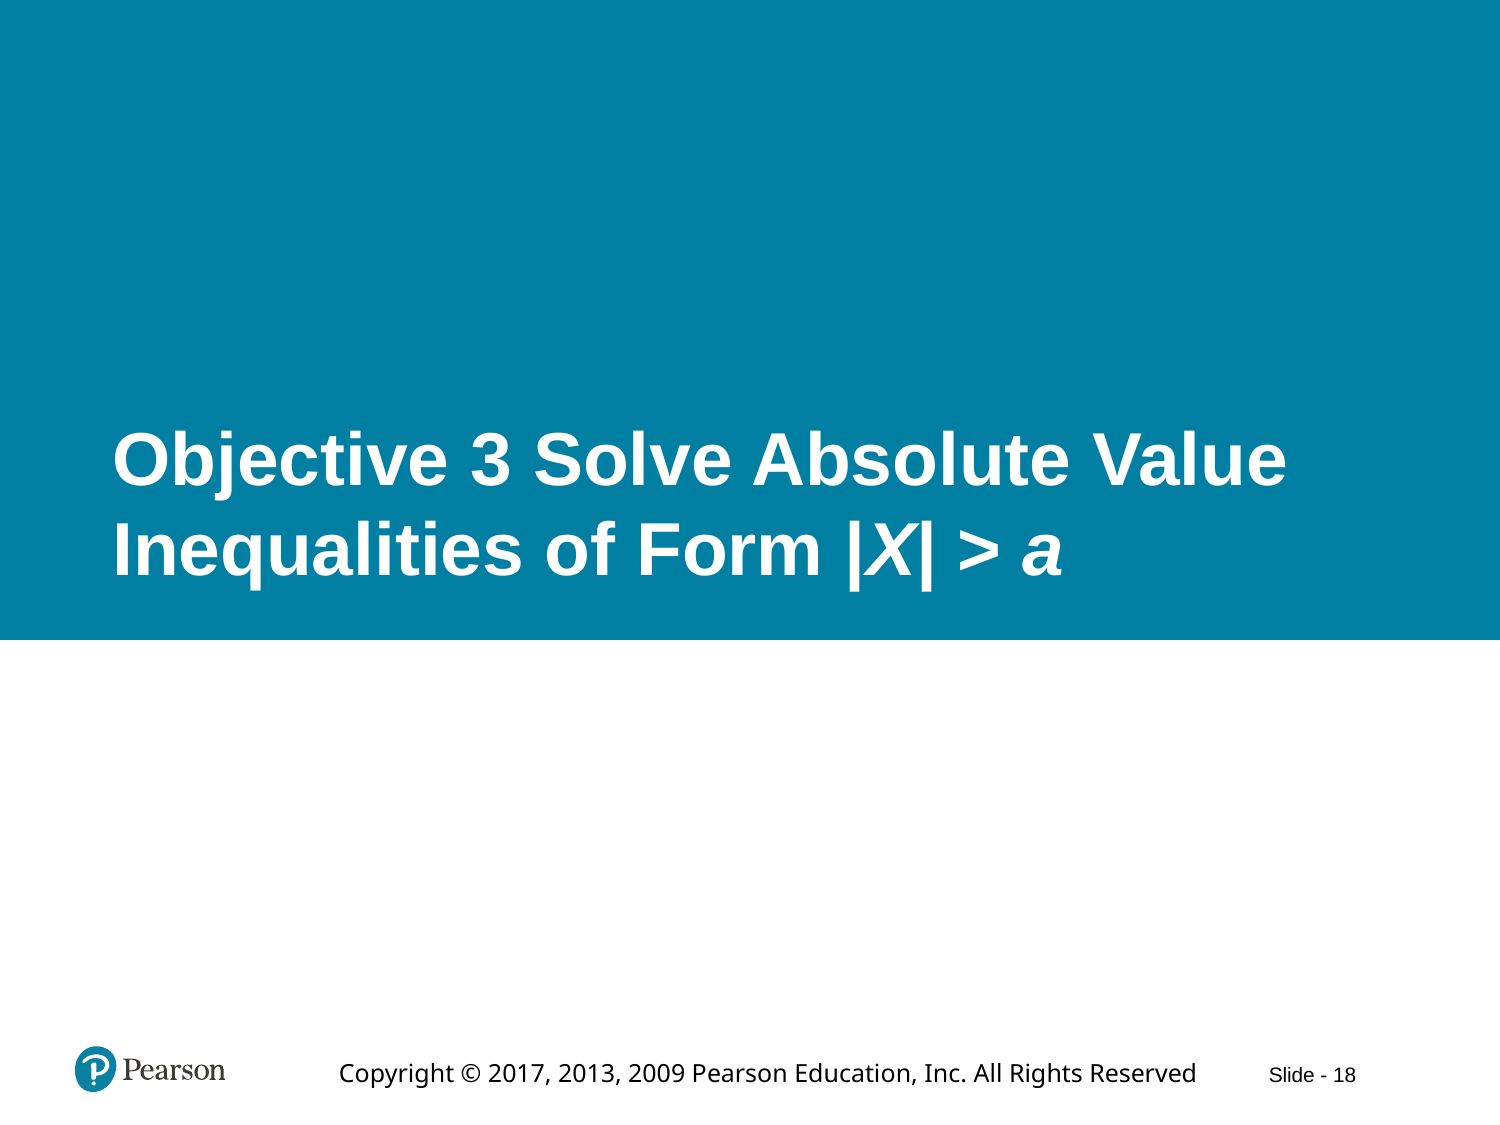

# Objective 3 Solve Absolute Value Inequalities of Form |X| > a